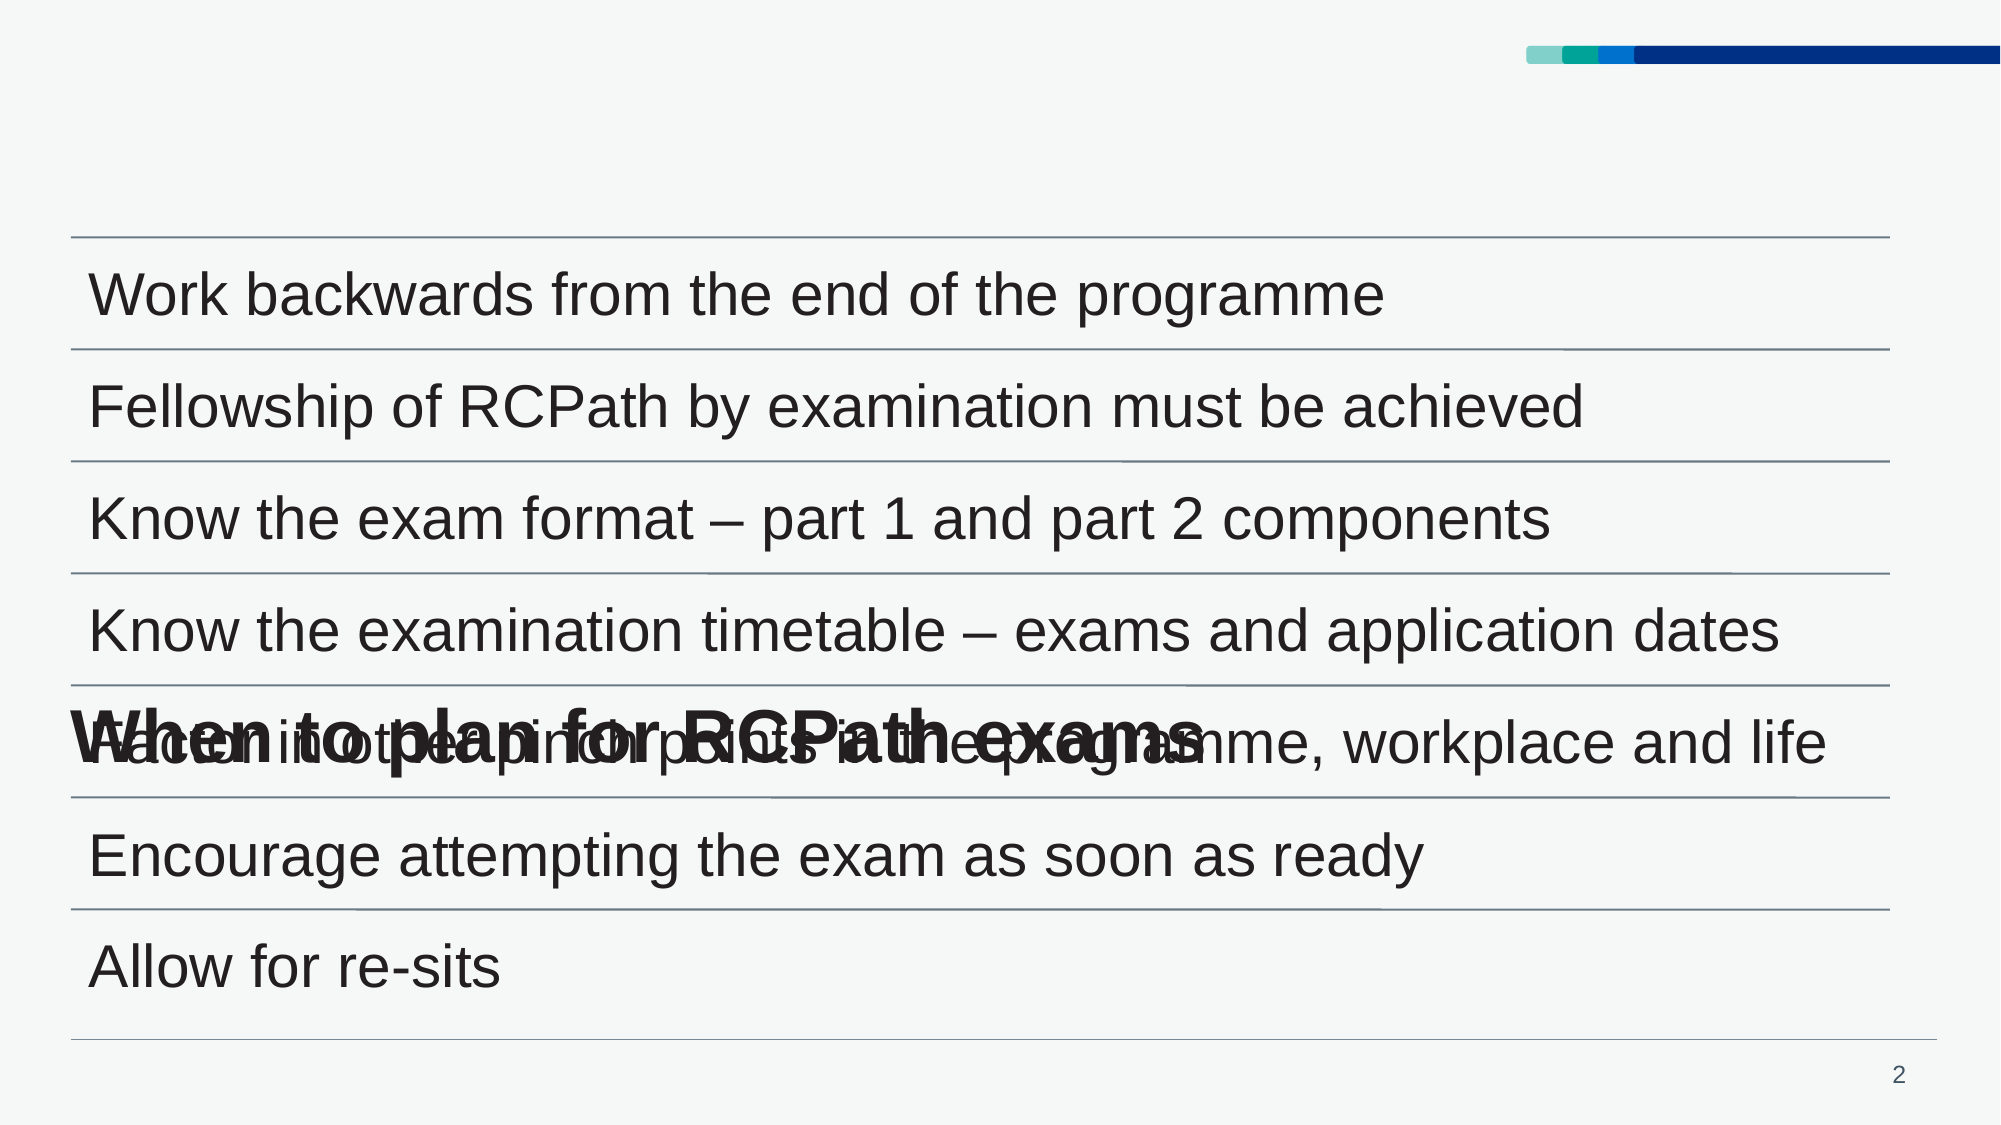

Work backwards from the end of the programme
Fellowship of RCPath by examination must be achieved
Know the exam format – part 1 and part 2 components
Know the examination timetable – exams and application dates
Factor in other pinch points in the programme, workplace and life
Encourage attempting the exam as soon as ready
Allow for re-sits
# When to plan for RCPath exams